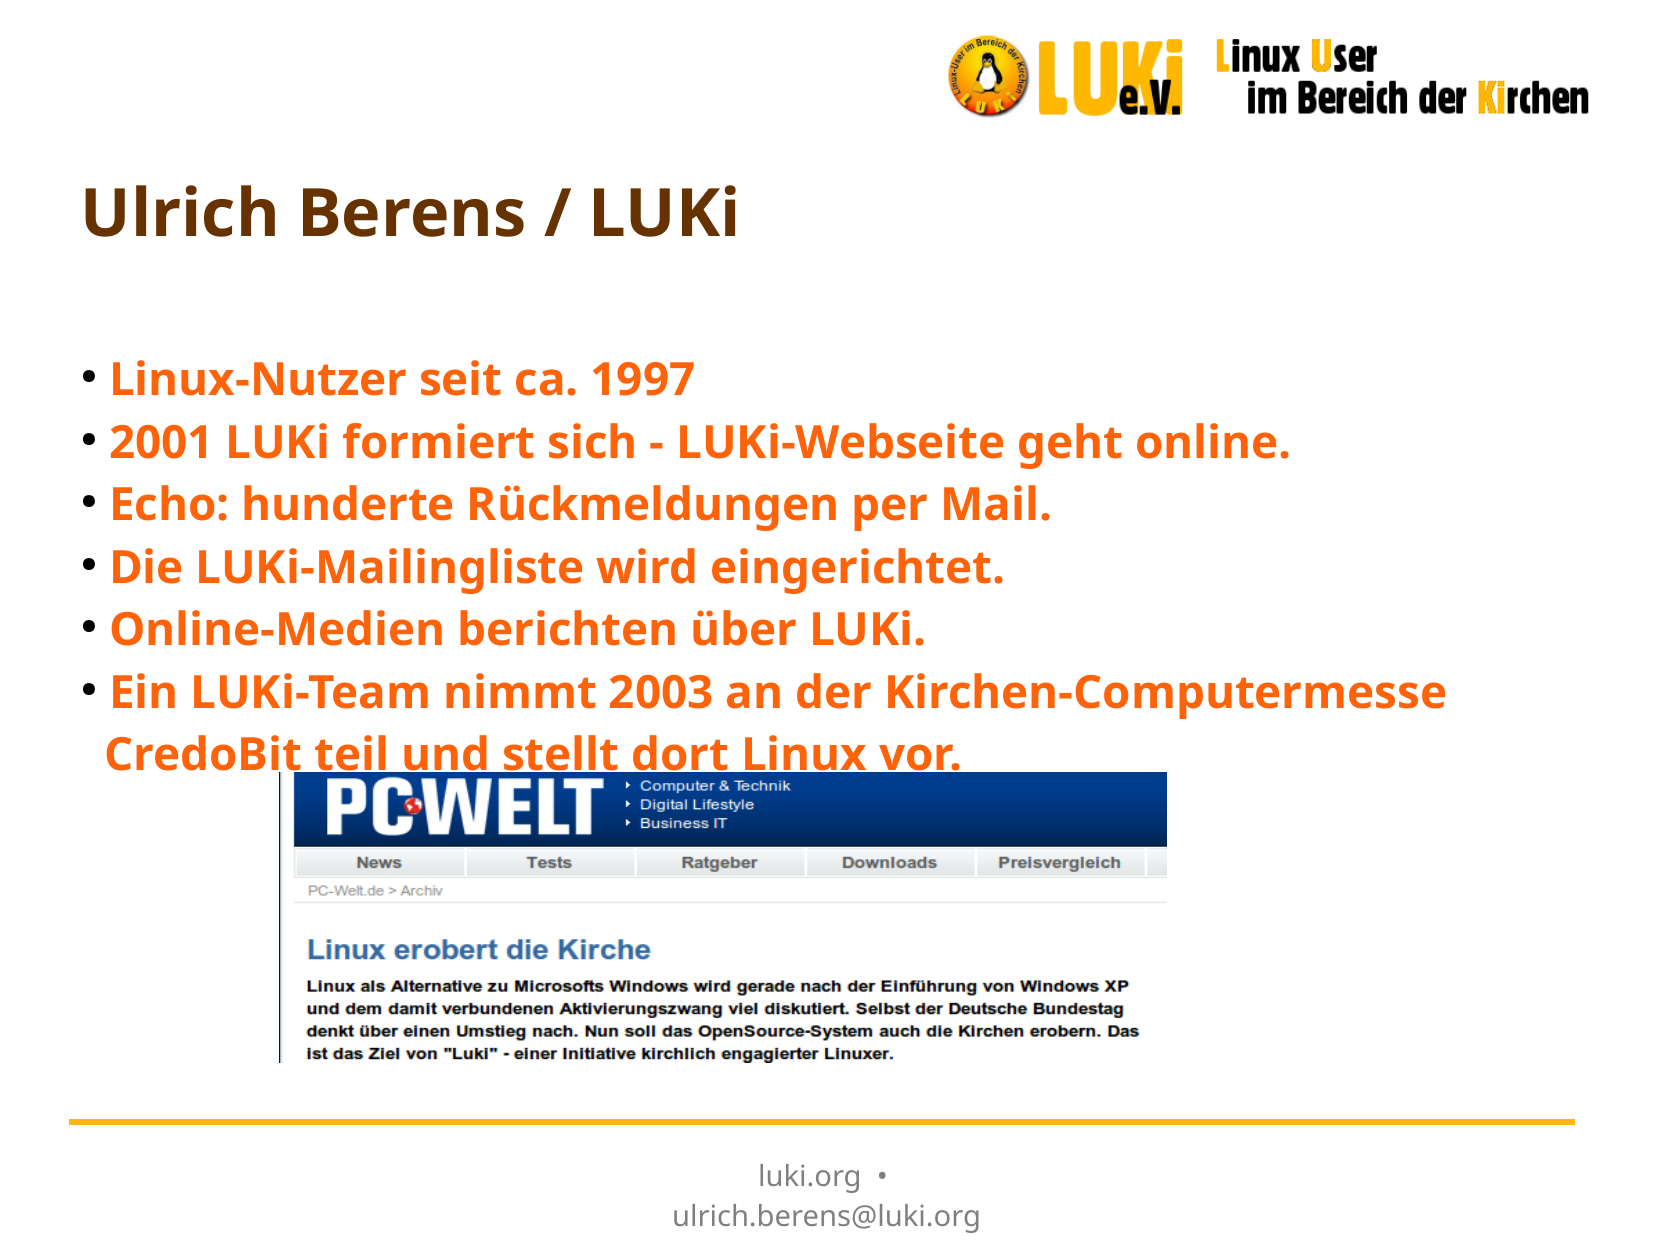

Ulrich Berens / LUKi
 Linux-Nutzer seit ca. 1997
 2001 LUKi formiert sich - LUKi-Webseite geht online.
 Echo: hunderte Rückmeldungen per Mail.
 Die LUKi-Mailingliste wird eingerichtet.
 Online-Medien berichten über LUKi.
 Ein LUKi-Team nimmt 2003 an der Kirchen-Computermesse
 CredoBit teil und stellt dort Linux vor.
luki.org • ulrich.berens@luki.org